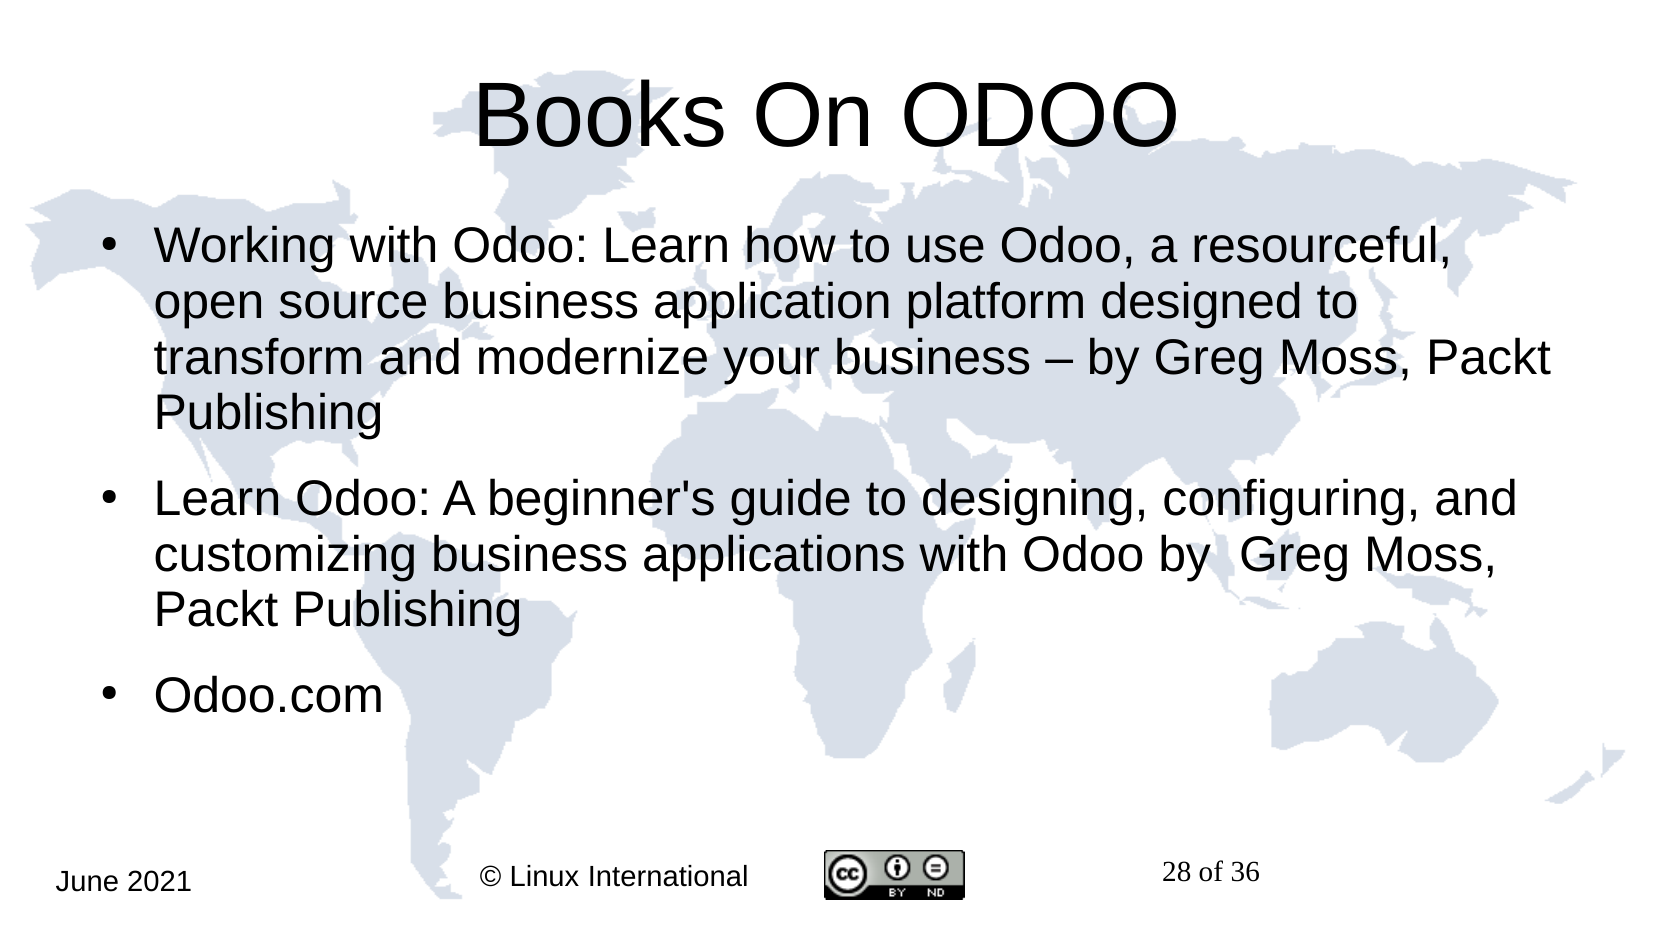

# Books On ODOO
Working with Odoo: Learn how to use Odoo, a resourceful, open source business application platform designed to transform and modernize your business – by Greg Moss, Packt Publishing
Learn Odoo: A beginner's guide to designing, configuring, and customizing business applications with Odoo by Greg Moss, Packt Publishing
Odoo.com
28